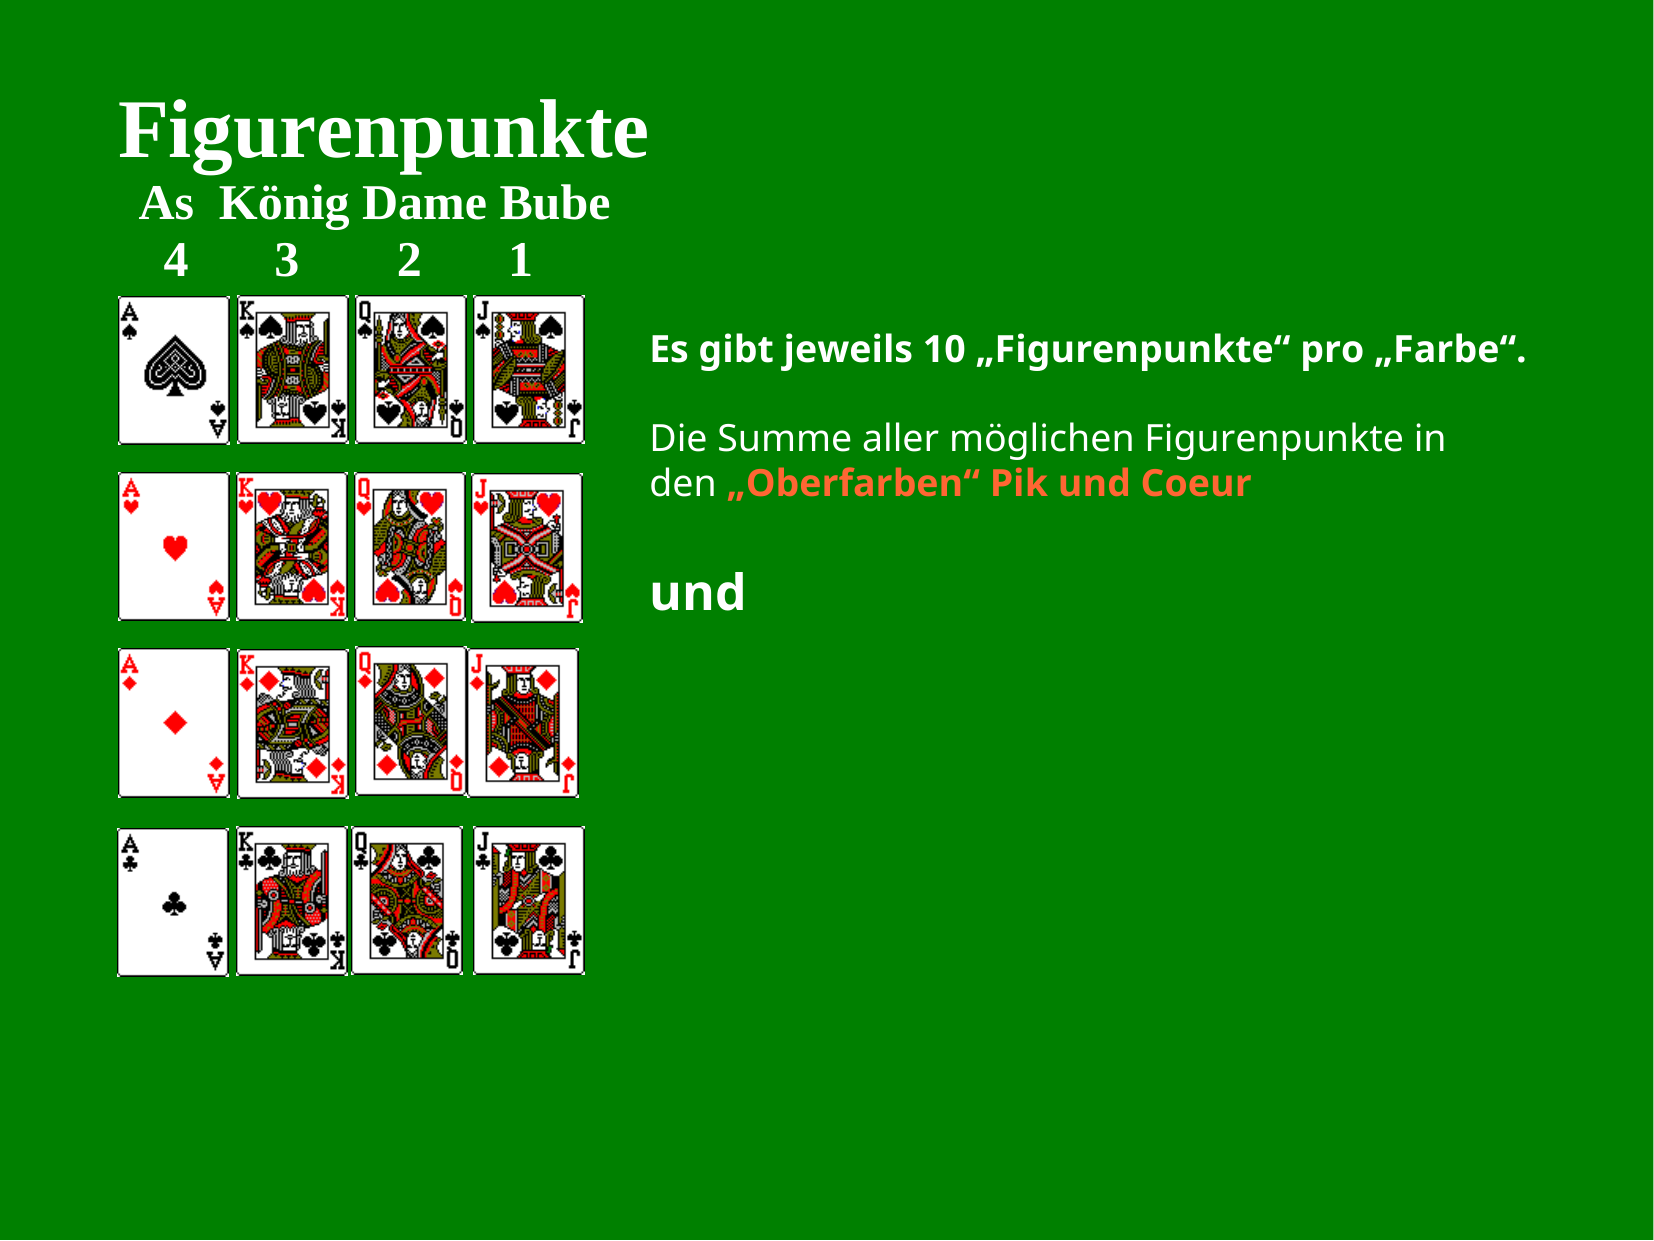

Figurenpunkte
As König Dame Bube
 4	 3	 2	 1
Es gibt jeweils 10 „Figurenpunkte“ pro „Farbe“.
Die Summe aller möglichen Figurenpunkte in den „Oberfarben“ Pik und Coeur
und